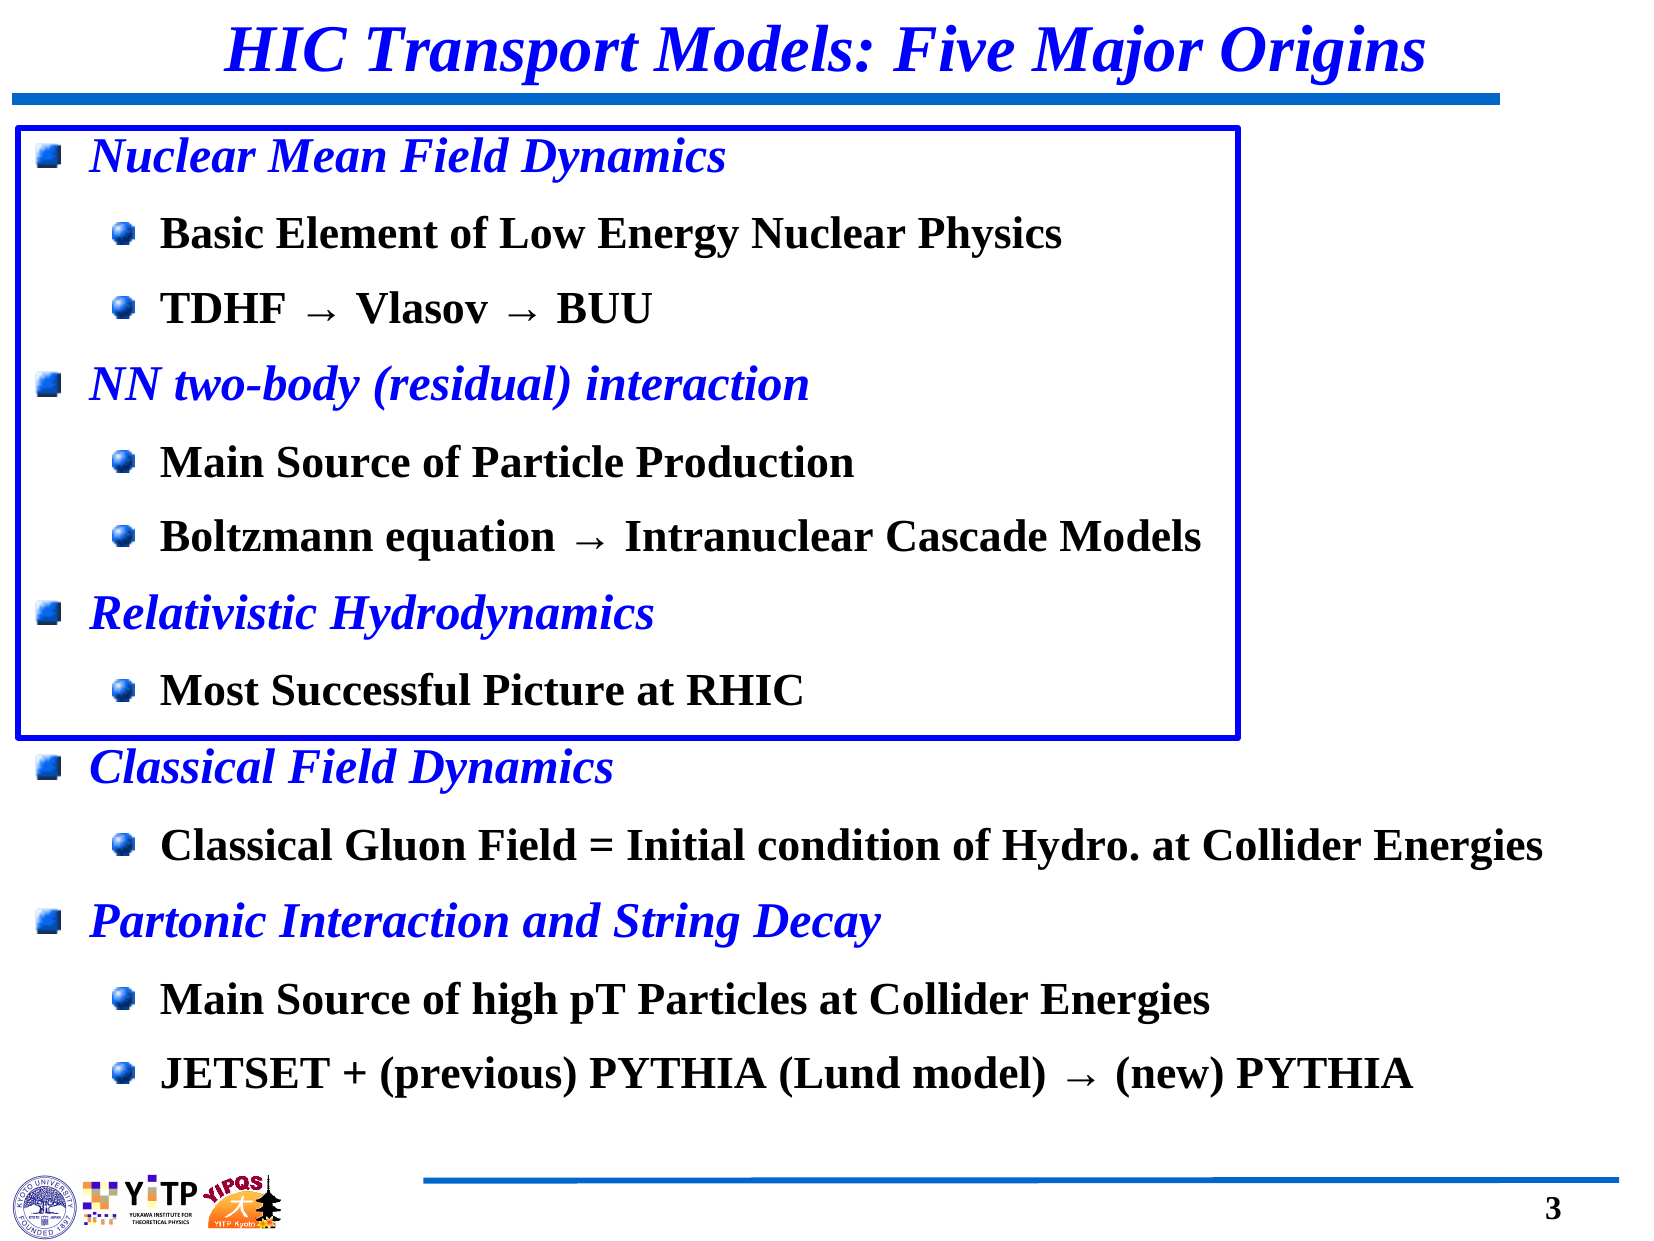

# HIC Transport Models: Five Major Origins
Nuclear Mean Field Dynamics
Basic Element of Low Energy Nuclear Physics
TDHF → Vlasov → BUU
NN two-body (residual) interaction
Main Source of Particle Production
Boltzmann equation → Intranuclear Cascade Models
Relativistic Hydrodynamics
Most Successful Picture at RHIC
Classical Field Dynamics
Classical Gluon Field = Initial condition of Hydro. at Collider Energies
Partonic Interaction and String Decay
Main Source of high pT Particles at Collider Energies
JETSET + (previous) PYTHIA (Lund model) → (new) PYTHIA